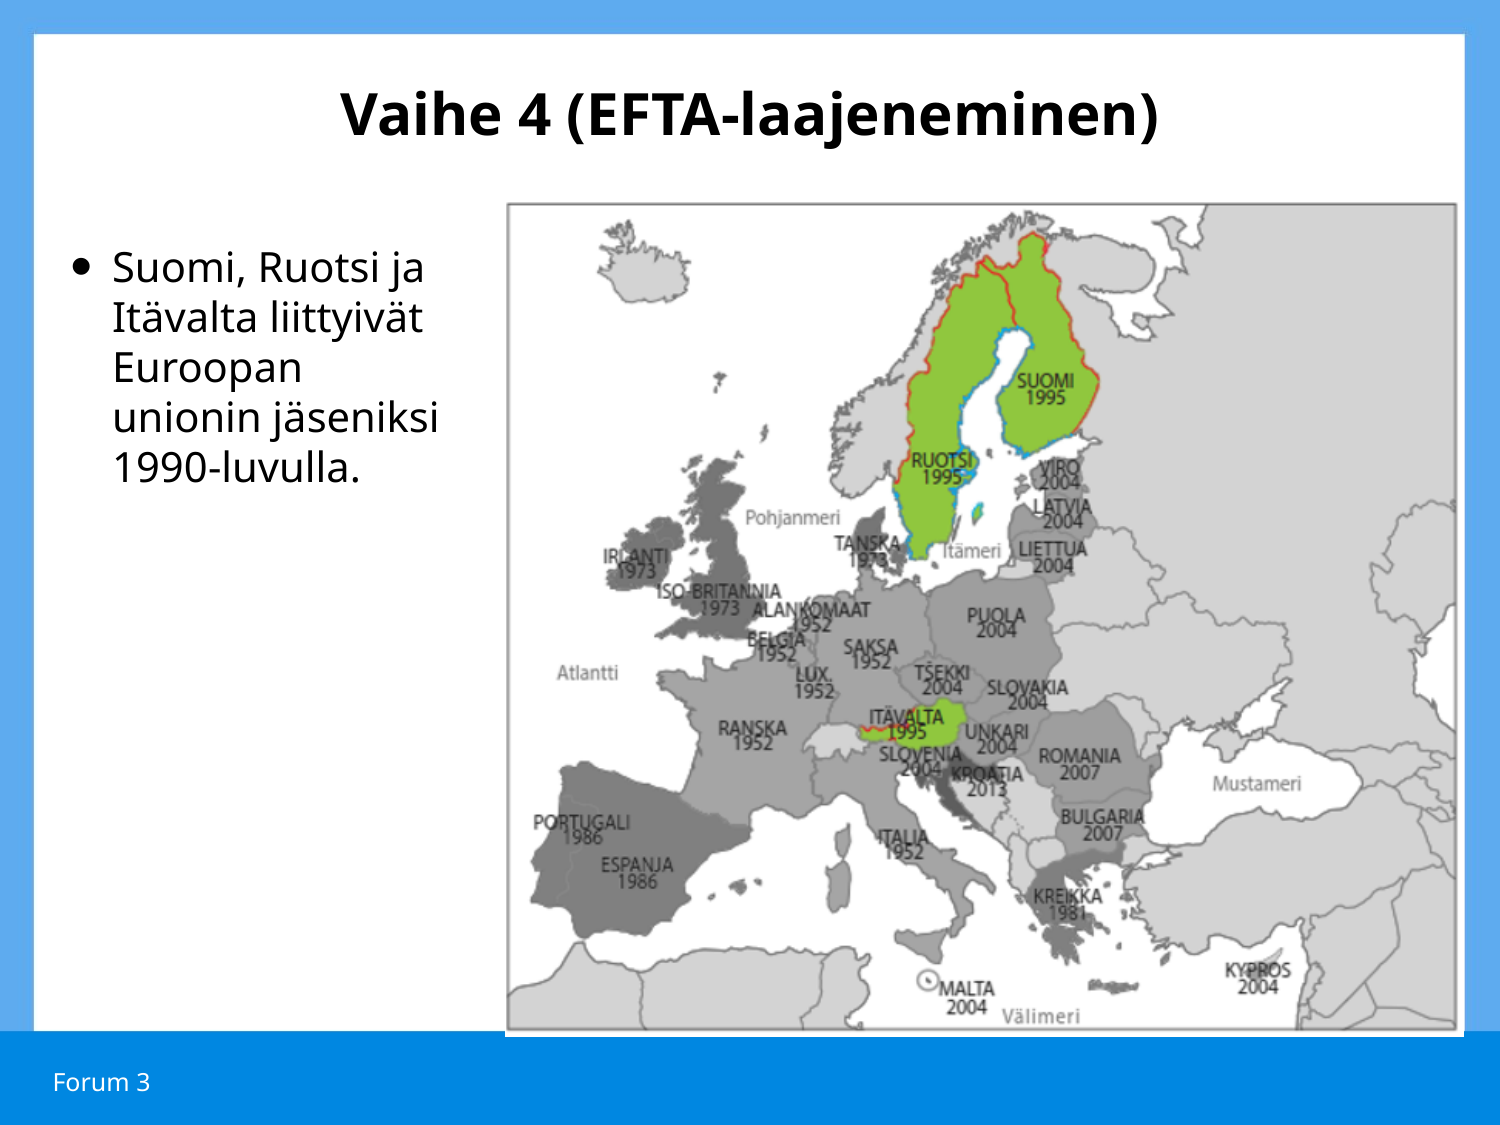

# Vaihe 4 (EFTA-laajeneminen)
Suomi, Ruotsi ja Itävalta liittyivät Euroopan unionin jäseniksi 1990-luvulla.